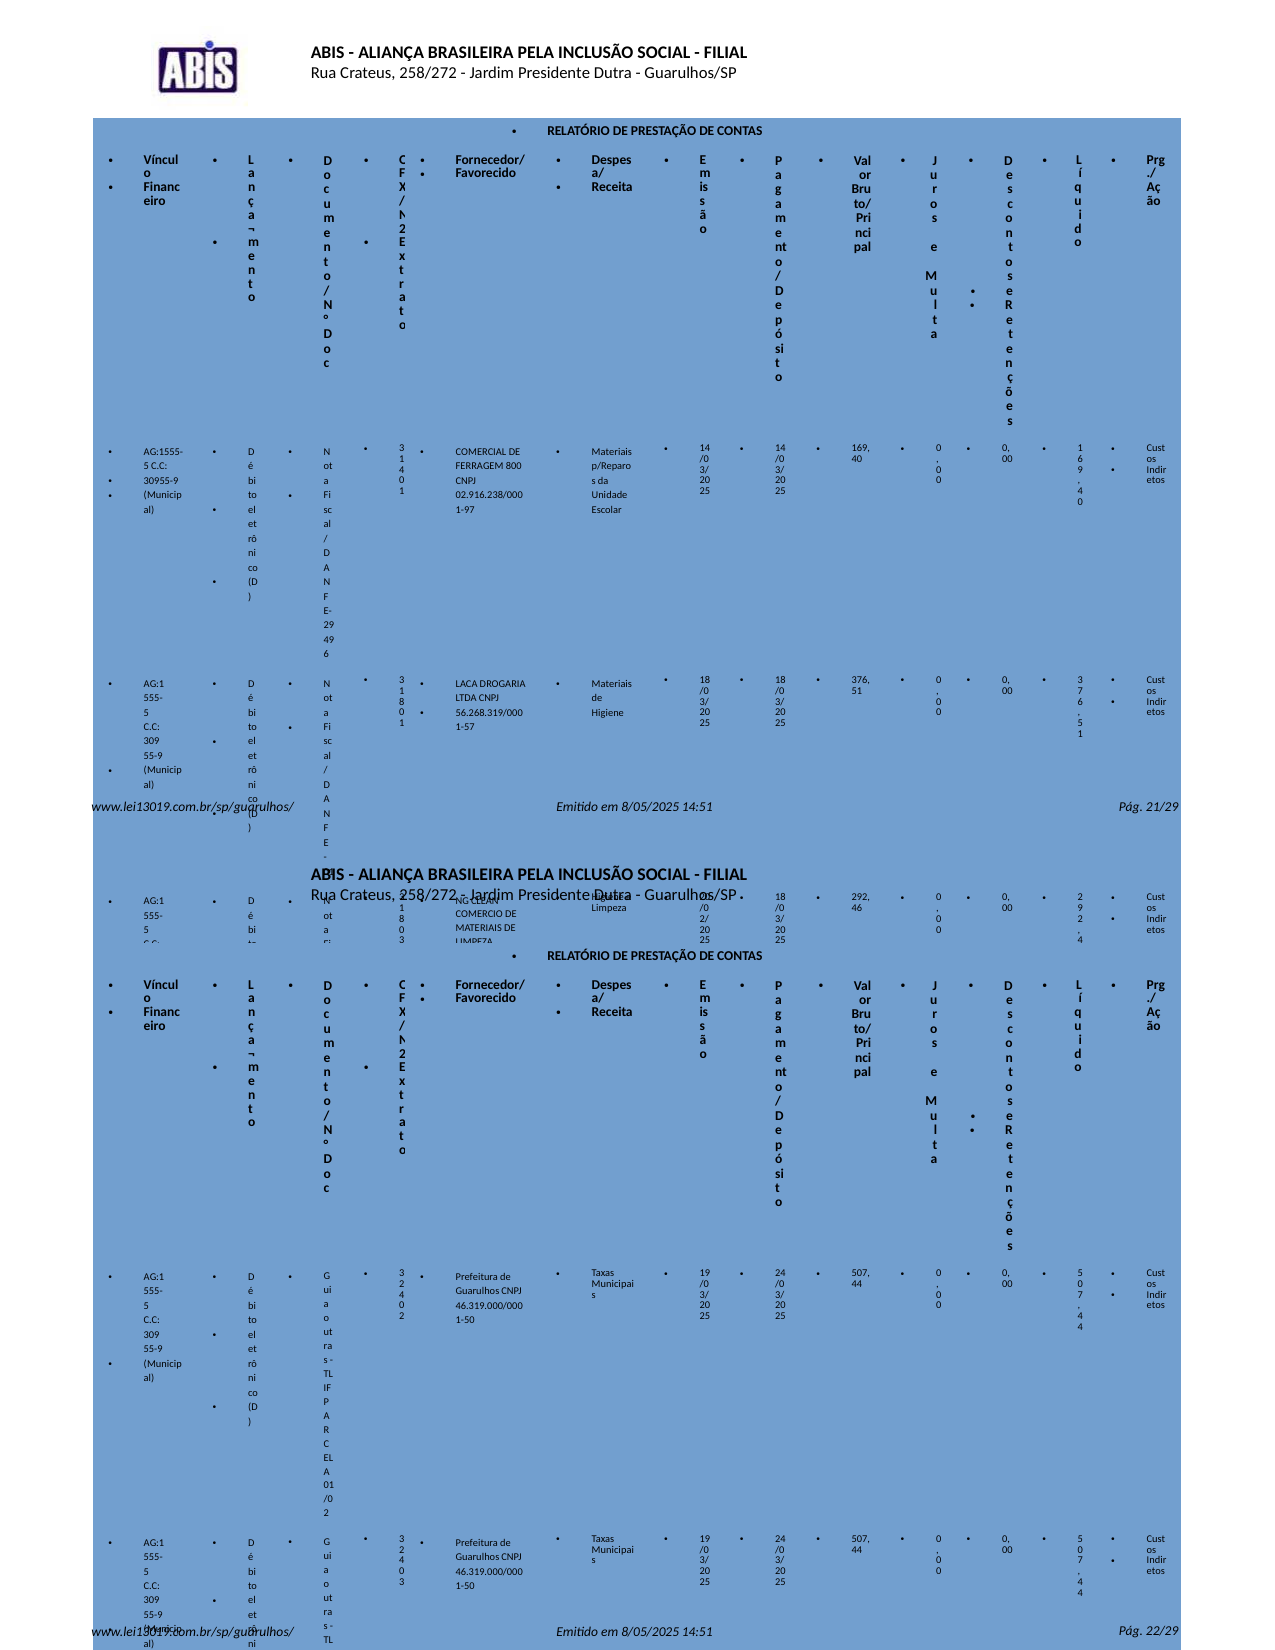

ABIS - ALIANÇA BRASILEIRA PELA INCLUSÃO SOCIAL - FILIAL
Rua Crateus, 258/272 - Jardim Presidente Dutra - Guarulhos/SP
| RELATÓRIO DE PRESTAÇÃO DE CONTAS | | | | | | | | | | | | |
| --- | --- | --- | --- | --- | --- | --- | --- | --- | --- | --- | --- | --- |
| Vínculo Financeiro | Lança¬ mento | Document o / N° Doc | OFX/N2 Extrato | Fornecedor/ Favorecido | Despesa/ Receita | Emissão | Pagamento / Depósito | Valor Bruto/ Principal | Juros e Multa | Descontos e Retenções | Líquido | Prg./Ação |
| AG:1555-5 C.C: 30955-9 (Municipal) | Débito eletrônico (D) | Nota Fiscal/DANF E- 29496 | 31401 | COMERCIAL DE FERRAGEM 800 CNPJ 02.916.238/0001-97 | Materiais p/Reparos da Unidade Escolar | 14/03/2025 | 14/03/2025 | 169,40 | 0,00 | 0,00 | 169,40 | Custos Indiretos |
| AG:1555-5 C.C: 30955-9 (Municipal) | Débito eletrônico (D) | Nota Fiscal/DANF E - 01 | 31801 | LACA DROGARIA LTDA CNPJ 56.268.319/0001-57 | Materiais de Higiene | 18/03/2025 | 18/03/2025 | 376,51 | 0,00 | 0,00 | 376,51 | Custos Indiretos |
| AG:1555-5 C.C: 30955-9 (Municipal) | Débito eletrônico (D) | Nota Fiscal/DANF E- 5722 | 31803 | NG CLEAN COMERCIO DE MATERIAIS DE LIMPEZA, HIGIENE E DESCARTAVEIS LTDA CNPJ 32.523.013/0001-31 | Higiene e Limpeza | 20/02/2025 | 18/03/2025 | 292,46 | 0,00 | 0,00 | 292,46 | Custos Indiretos |
| AG:1555-5 C.C: 30955-9 (Municipal) | Débito eletrônico (D) | Nota fiscal de serviços - 441 | 31802 | RODRISEG FACILITIES LTDA CNPJ 24.004.821/0001-64 | Manutenção da Unidade Escolar PJ | 18/03/2025 | 18/03/2025 | 5.570,00 | 0,00 | 0,00 | 5.570,00 | Custos Indiretos |
| AG:1555-5 C.C: 30955-9 (Municipal) | Pagto RP depositado (D) | Nota Fiscal/DANF E - 5722 | 31803 | NG CLEAN COMERCIO DE MATERIAIS DE LIMPEZA, HIGIENE E DESCARTAVEIS LTDA CNPJ 32.523.013/0001-31 | Higiene e Limpeza | 20/02/2025 | 18/03/2025 | 3.322,56 | 0,00 | 0,00 | 3.322,56 | Custos Indiretos |
| AG:1555-5 C.C: 30955-9 (Municipal) | Depósito e Transferênci a (C) | Depósito -REFERENTE A GLOSA 2024 | 449486 | ABIS - Aliança Brasileira pela Inclusão Social CNPJ 07.082.943/0002-30 | Financeira | 19/03/2025 | 19/03/2025 | 3.322,56 | 0,00 | 0,00 | 3.322,56 | Custos Indiretos |
| AG:1555-5 C.C: 30955-9 (Municipal) | Débito eletrônico (D) | Fatura -DEZEMBRO | 31901 | EDP SAO PAULO DISTRIBUICAO DE ENERGIA S.A. CNPJ 02.302.100/0001-06 | Energia Elétrica | 19/03/2025 | 19/03/2025 | 613,92 | 0,00 | 0,00 | 613,92 | Custos Indiretos |
| AG:1555-5 C.C: 30955-9 (Municipal) | Débito eletrônico (D) | Fatura -120719902 | 32001 | COMPANHIA DE GAS DE SAO PAULO COMGAS CNPJ 61.856.571/0006-21 | Gás Encanado (GLP) | 10/03/2025 | 20/03/2025 | 60,56 | 0,00 | 0,00 | 60,56 | Custos Indiretos |
| AG:1555-5 C.C: 30955-9 (Municipal) | Débito eletrônico (D) | Nota fiscal de serviços - 5698 | 32401 | TALENT ASSESSORIA CONTABIL LTDA CNPJ 10.985.260/0001-17 | Assessoria Contábil Jurídica PJ | 24/03/2025 | 24/03/2025 | 4.205,00 | 0,00 | 0,00 | 4.205,00 | Custos Indiretos |
www.lei13019.com.br/sp/guarulhos/
Emitido em 8/05/2025 14:51
Pág. 21/29
ABIS - ALIANÇA BRASILEIRA PELA INCLUSÃO SOCIAL - FILIAL
Rua Crateus, 258/272 - Jardim Presidente Dutra - Guarulhos/SP
| RELATÓRIO DE PRESTAÇÃO DE CONTAS | | | | | | | | | | | | |
| --- | --- | --- | --- | --- | --- | --- | --- | --- | --- | --- | --- | --- |
| Vínculo Financeiro | Lança¬ mento | Document o / N° Doc | OFX/N2 Extrato | Fornecedor/ Favorecido | Despesa/ Receita | Emissão | Pagamento / Depósito | Valor Bruto/ Principal | Juros e Multa | Descontos e Retenções | Líquido | Prg./Ação |
| AG:1555-5 C.C: 30955-9 (Municipal) | Débito eletrônico (D) | Guia outras - TLIF PARCELA 01/02 | 32402 | Prefeitura de Guarulhos CNPJ 46.319.000/0001-50 | Taxas Municipais | 19/03/2025 | 24/03/2025 | 507,44 | 0,00 | 0,00 | 507,44 | Custos Indiretos |
| AG:1555-5 C.C: 30955-9 (Municipal) | Débito eletrônico (D) | Guia outras - TLIF PARCELA 02/02 | 32403 | Prefeitura de Guarulhos CNPJ 46.319.000/0001-50 | Taxas Municipais | 19/03/2025 | 24/03/2025 | 507,44 | 0,00 | 0,00 | 507,44 | Custos Indiretos |
| AG:1555-5 C.C: 30955-9 (Municipal) | Débito eletrônico (D) | Nota fiscal de serviços - 2375 | 32501 | BANTINI SERVICOS DE ENGENHARIA LTDA CNPJ 29.458.610/0001-15 | Dedetização e Controle de Pragas | 24/03/2025 | 25/03/2025 | 1.100,00 | 0,00 | 0,00 | 1.100,00 | Custos Indiretos |
| AG:1555-5 C.C: 30955-9 (Municipal) | Débito eletrônico (D) | Nota Fiscal/DANF E - 518 | 32801 | LAUDI SOUZA SILVA CNPJ 17.807.337/0001-08 | Água Mineral | 27/03/2025 | 28/03/2025 | 270,00 | 0,00 | 0,00 | 270,00 | Custos Indiretos |
| AG:1555-5 C.C: 30955-9 (Municipal) | Débito eletrônico (D) | Rescisão -MARÇO | 108945 | ANA CLAUDIA MORAES FERREIRA CPF 400.104.478-14 | Rescisão Contratual - TRCT (folha) | 31/03/2025 | 31/03/2025 | 4.954,01 | 0,00 | 0,00 | 4.954,01 | Poupança |
| AG:1555-5 C.C: 30955-9 (Municipal) | Débito eletrônico (D) | Guia Fgts -MARÇO | 33101 | CAIXA ECONOMICA FEDERAL - FGTS CNPJ 00.360.305/0001-04 | GRRF/FGTS Rescisão | 31/03/2025 | 31/03/2025 | 1.070,69 | 0,00 | 0,00 | 1.070,69 | Poupança |
| AG:1555-5 C.C: 30955-9 (Municipal) | Débito eletrônico (D) | Recibo -2771 | 33102 | SINDBENEFICENTE CNPJ 12.403.462/0001-39 | Contribuição Assistencial | 31/03/2025 | 31/03/2025 | 30,00 | 0,00 | 0,00 | 30,00 | Poupança |
| AG:1555-5 C.C: 30955-9 (Municipal) | Rendimento s de aplicação (C) | Extrato - REND.MAR/ POUPANÇA | | ABIS - Aliança Brasileira pela Inclusão Social CNPJ 07.082.943/0002-30 | Financeira | 31/03/2025 | 31/03/2025 | 703,83 | 0,00 | 0,00 | 703,83 | Poupança |
| AG:1555-5 C.C: 30955-9 (Municipal) | Rendimento s de aplicação (C) | Extrato - REND.MAR/ APLICAÇÃO | | ABIS - Aliança Brasileira pela Inclusão Social CNPJ 07.082.943/0002-30 | Financeira | 31/03/2025 | 31/03/2025 | 82,94 | 0,00 | 0,00 | 82,94 | |
| AG:1555-5 C.C: 30955-9 (Municipal) | Débito eletrônico (D) | Holerite -MARÇO | 47251 | KALYNNE SILVA PEREIRA CPF 491.523.908-02 | Assistente Administrativo (folha) | 02/04/2025 | 02/04/2025 | 1.058,54 | 0,00 | 0,00 | 1.058,54 | Recursos Humanos |
Pág. 22/29
www.lei13019.com.br/sp/guarulhos/
Emitido em 8/05/2025 14:51